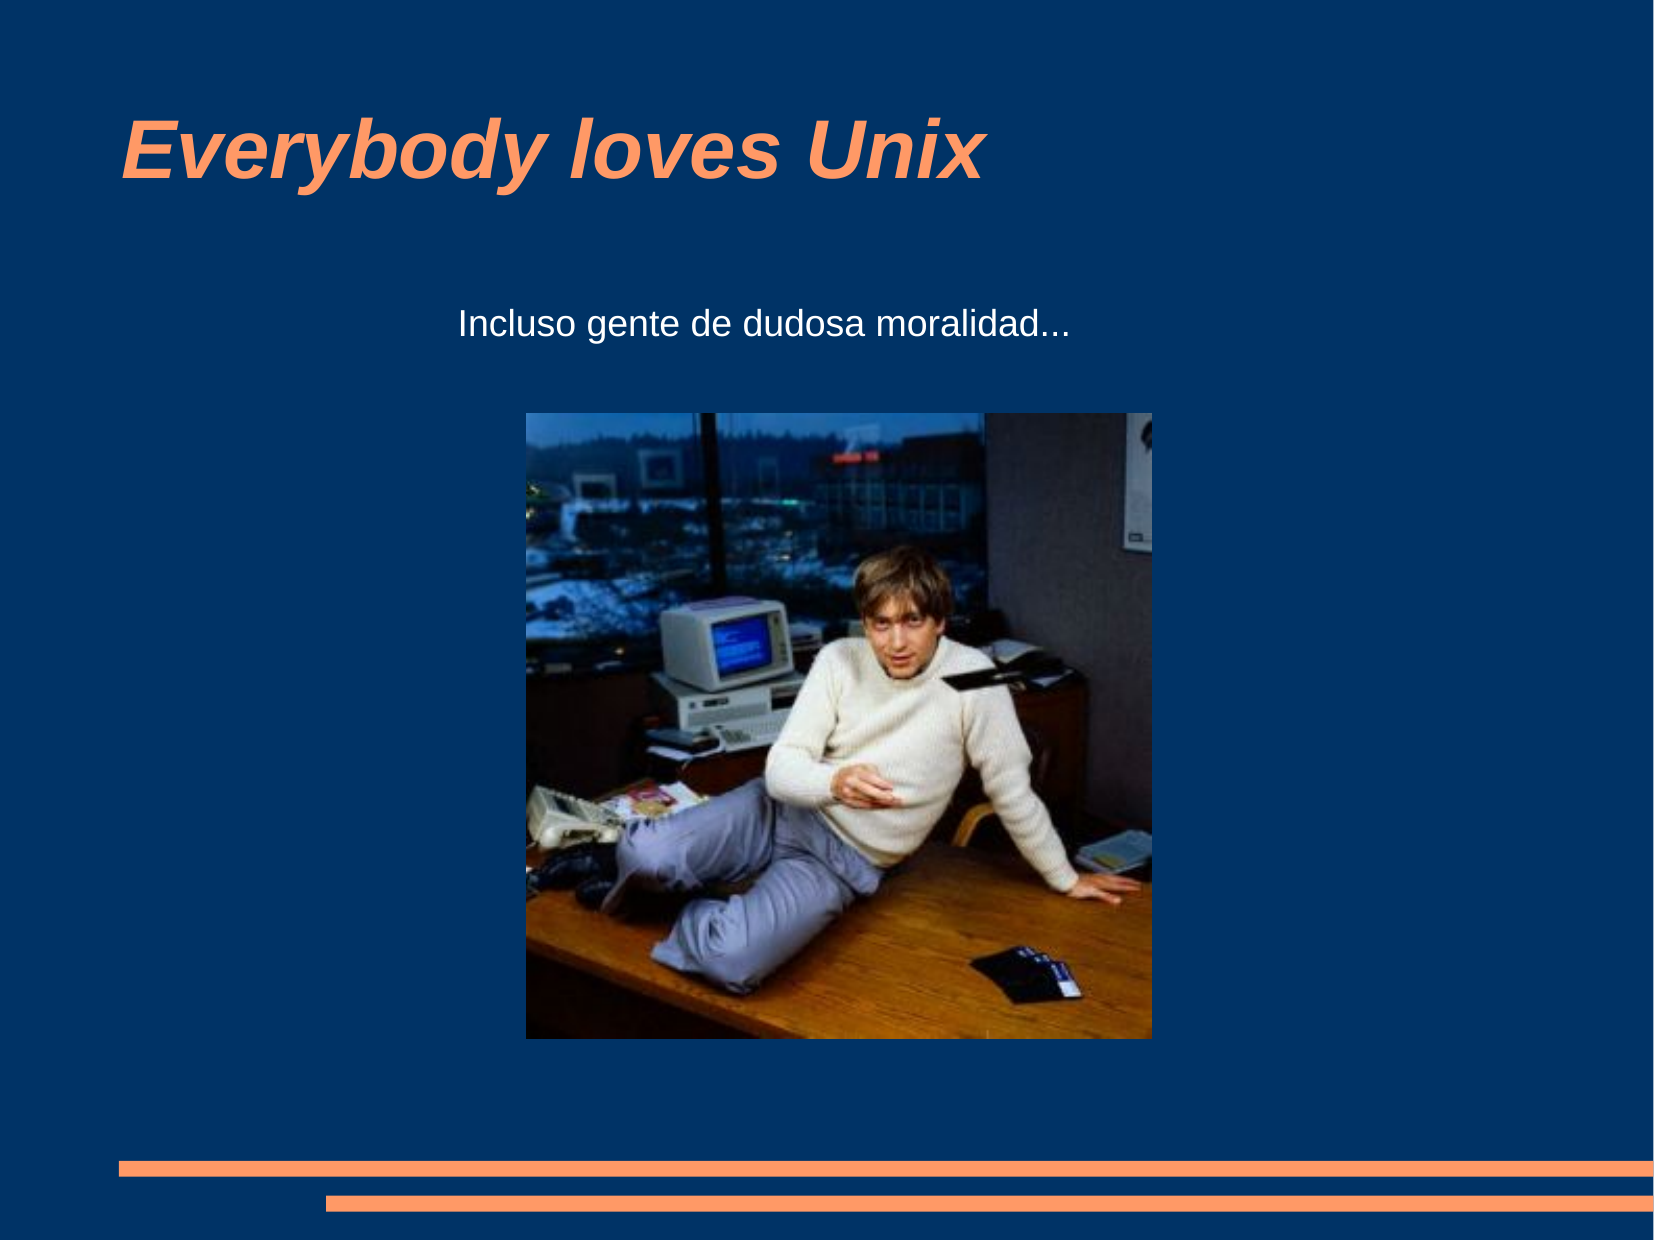

# Everybody loves Unix
Incluso gente de dudosa moralidad...